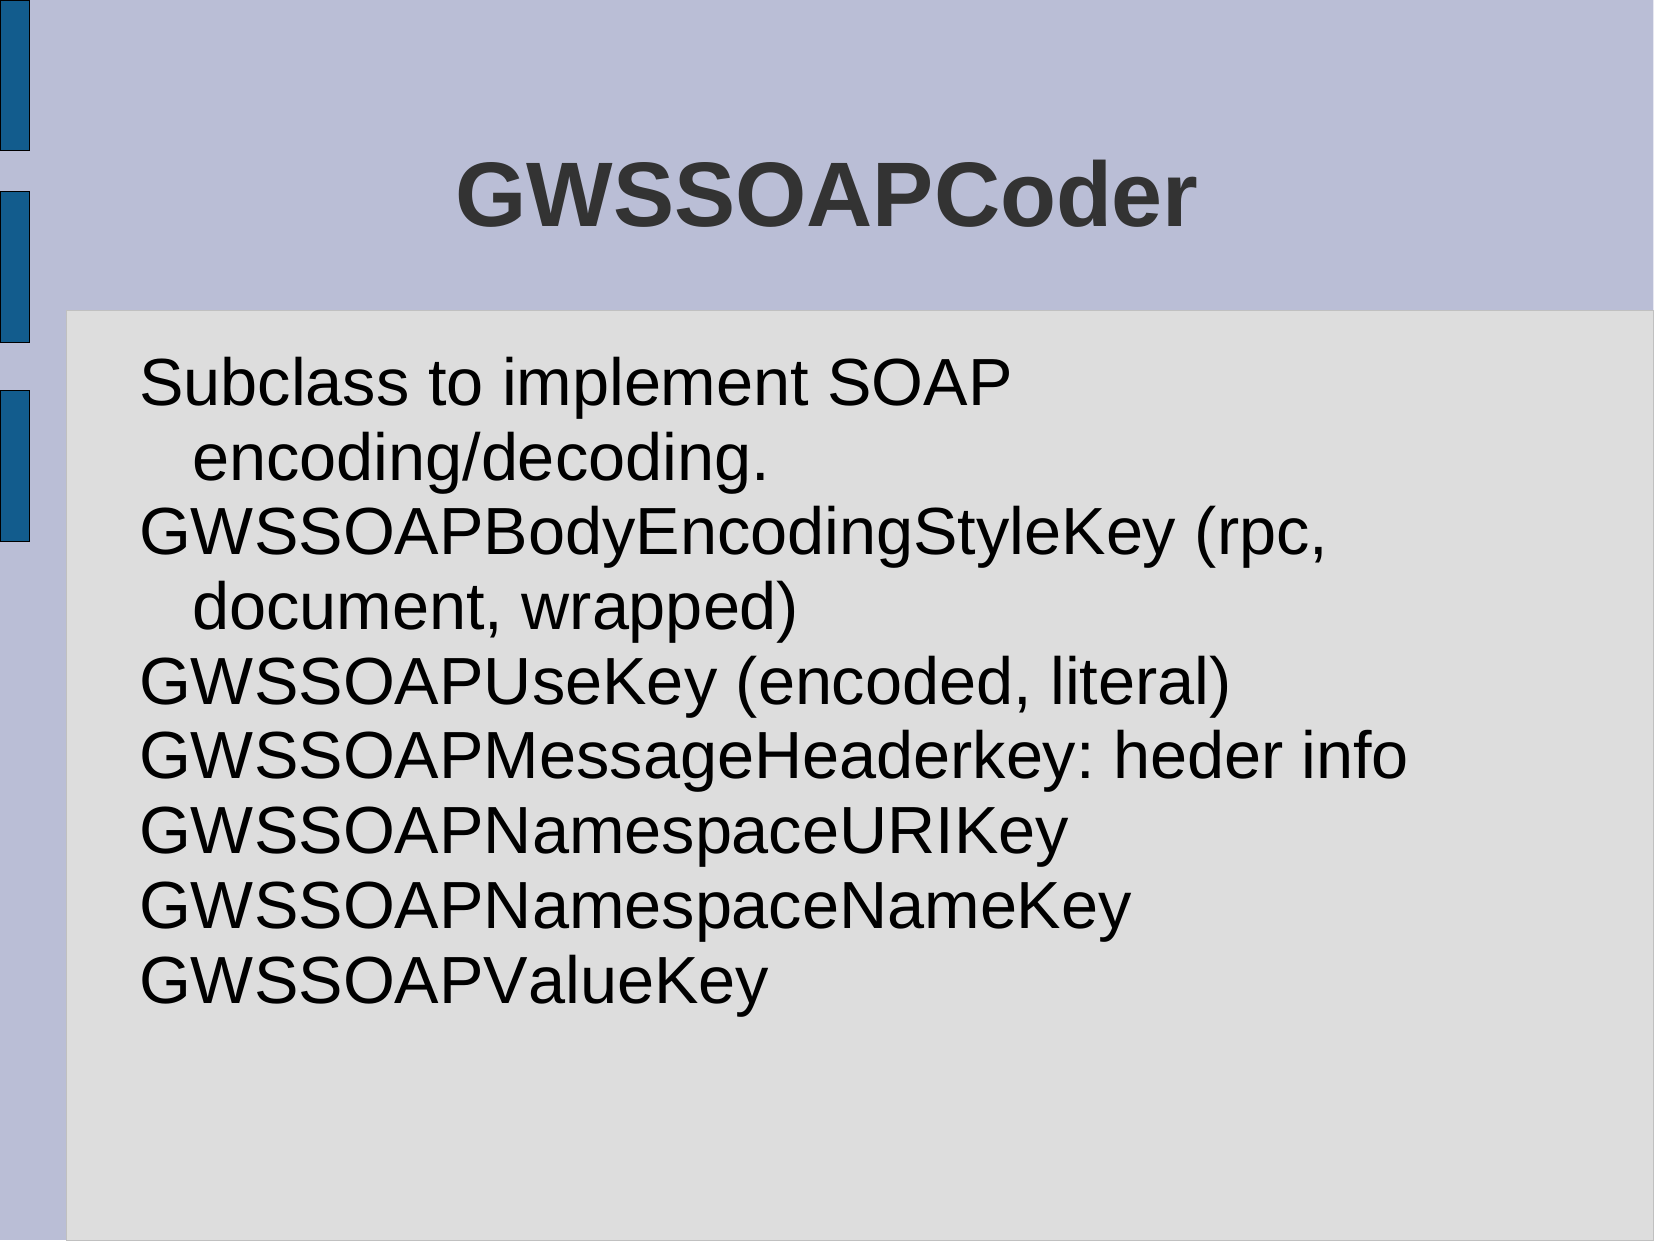

# GWSSOAPCoder
Subclass to implement SOAP encoding/decoding.
GWSSOAPBodyEncodingStyleKey (rpc, document, wrapped)
GWSSOAPUseKey (encoded, literal)
GWSSOAPMessageHeaderkey: heder info
GWSSOAPNamespaceURIKey
GWSSOAPNamespaceNameKey
GWSSOAPValueKey